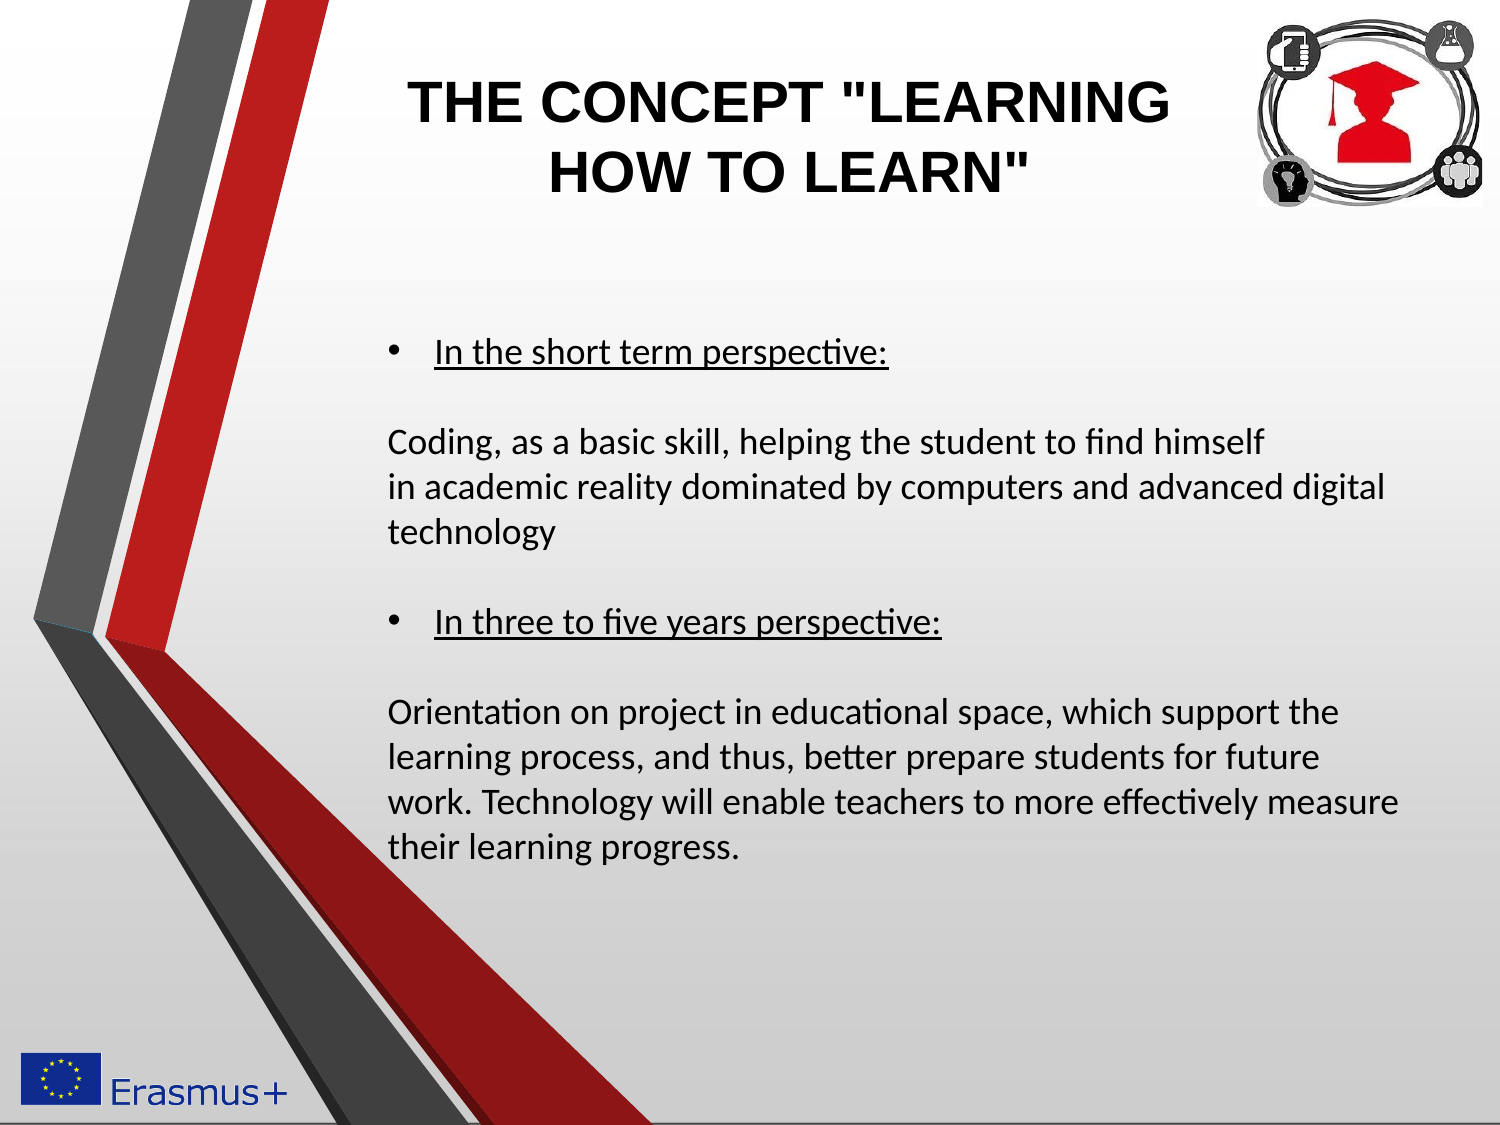

THE CONCEPT "LEARNING HOW TO LEARN"
In the short term perspective:
Coding, as a basic skill, helping the student to find himself in academic reality dominated by computers and advanced digital technology
In three to five years perspective:
Orientation on project in educational space, which support the learning process, and thus, better prepare students for future work. Technology will enable teachers to more effectively measure their learning progress.